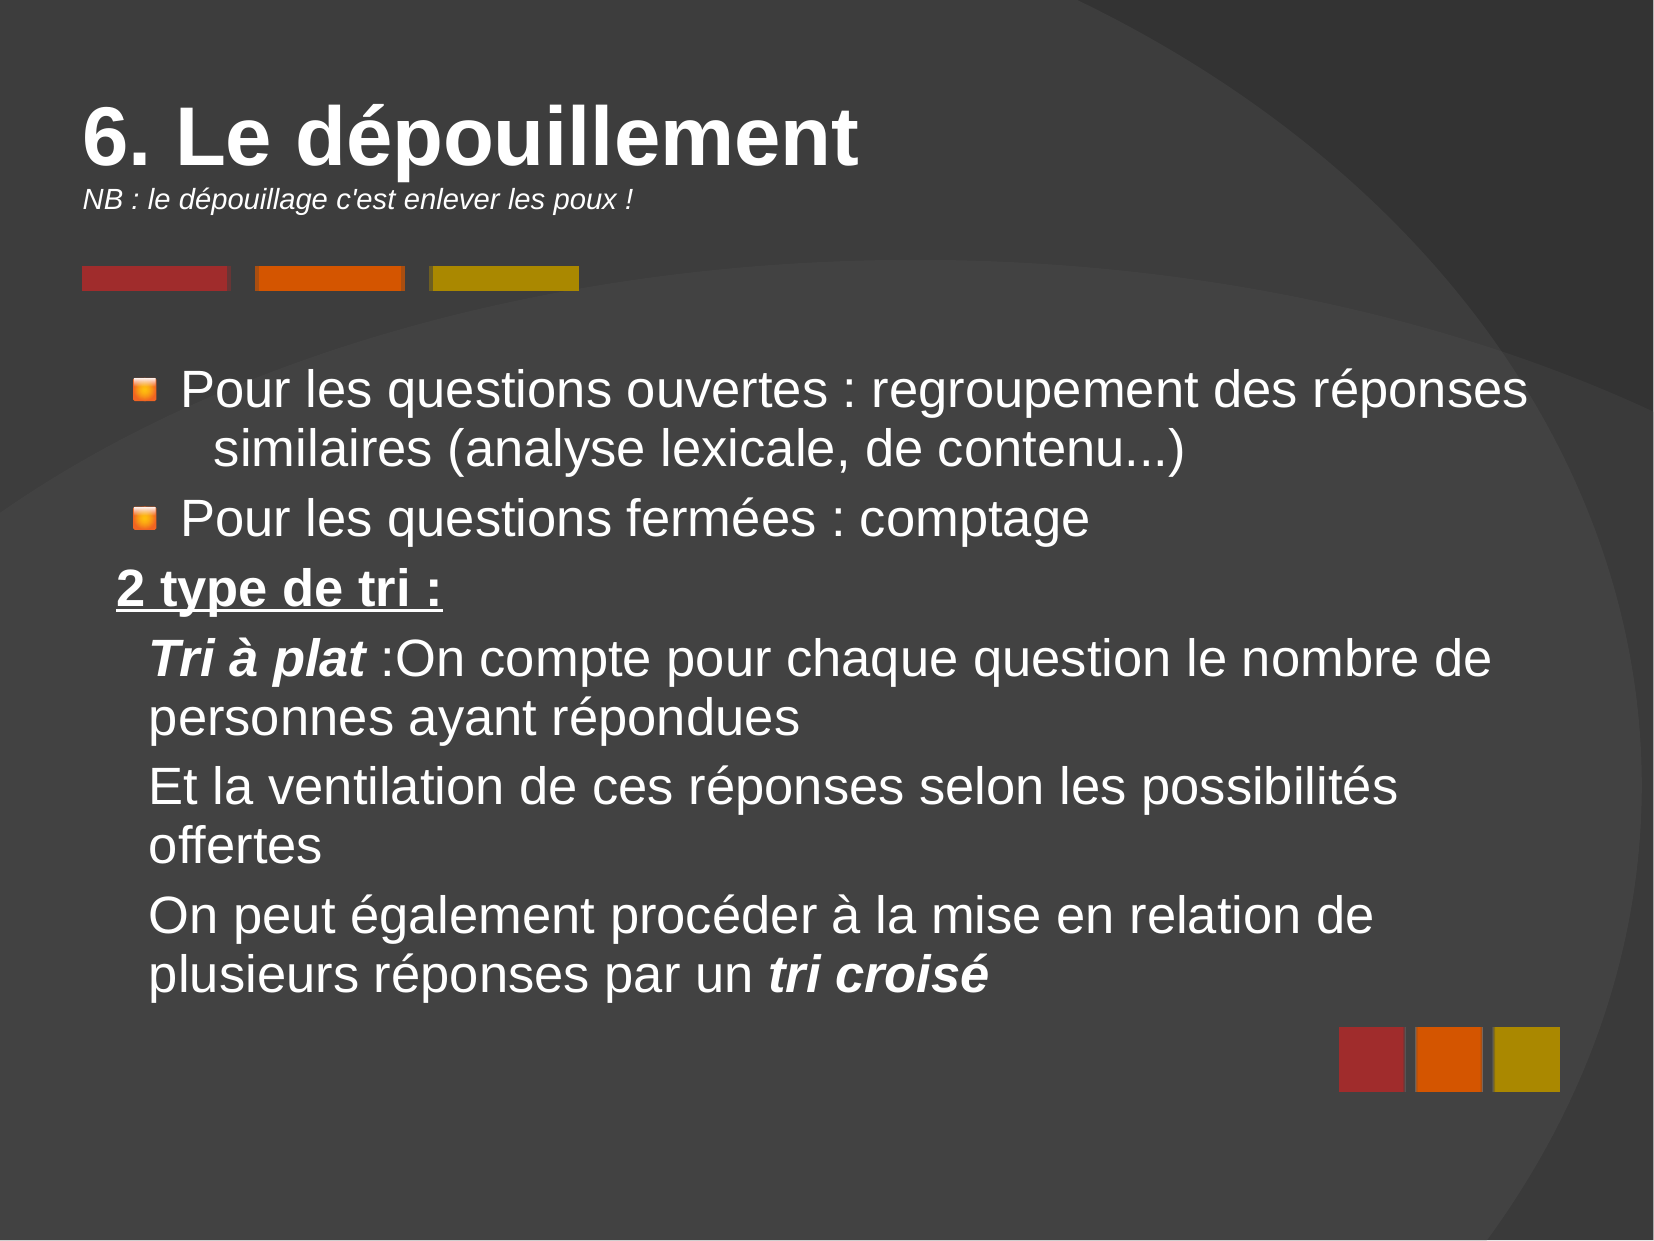

# 6. Le dépouillement NB : le dépouillage c'est enlever les poux !
Pour les questions ouvertes : regroupement des réponses similaires (analyse lexicale, de contenu...)
Pour les questions fermées : comptage
2 type de tri :
Tri à plat :On compte pour chaque question le nombre de personnes ayant répondues
Et la ventilation de ces réponses selon les possibilités offertes
On peut également procéder à la mise en relation de plusieurs réponses par un tri croisé